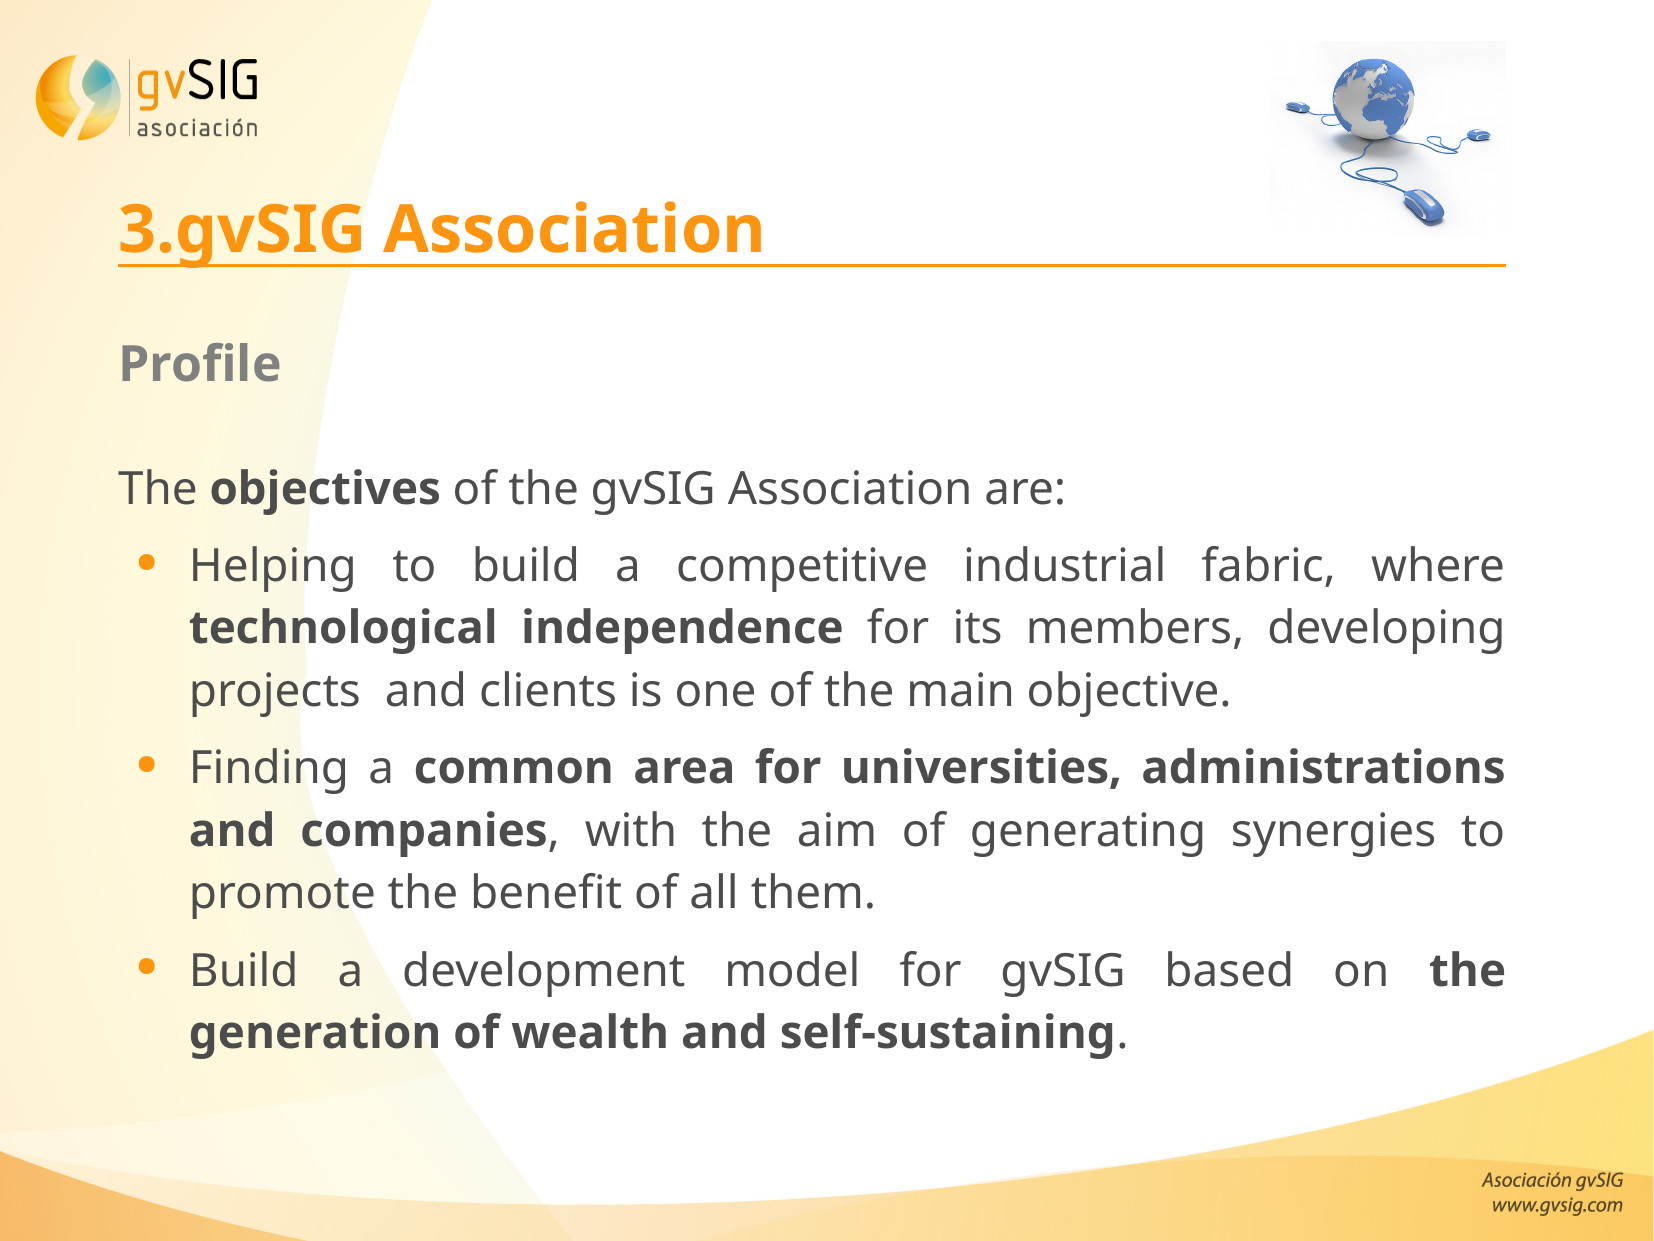

# 3.gvSIG Association
Profile
The objectives of the gvSIG Association are:
Helping to build a competitive industrial fabric, where technological independence for its members, developing projects and clients is one of the main objective.
Finding a common area for universities, administrations and companies, with the aim of generating synergies to promote the benefit of all them.
Build a development model for gvSIG based on the generation of wealth and self-sustaining.